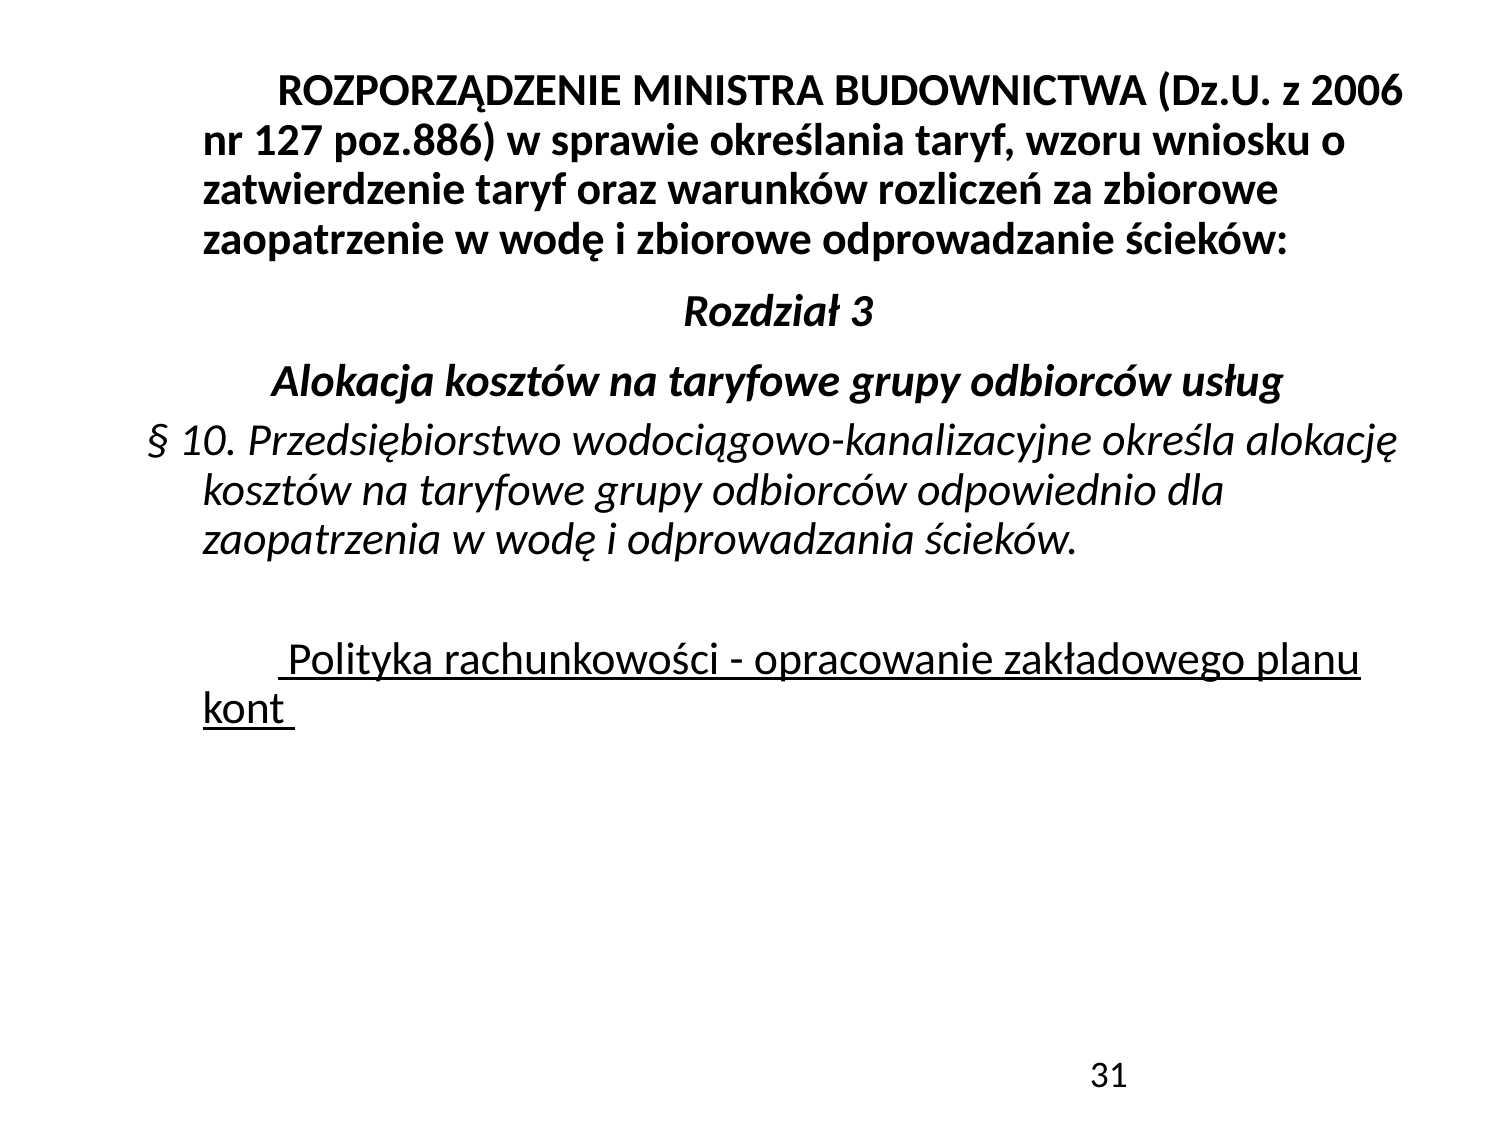

#
	ROZPORZĄDZENIE MINISTRA BUDOWNICTWA (Dz.U. z 2006 nr 127 poz.886) w sprawie określania taryf, wzoru wniosku o zatwierdzenie taryf oraz warunków rozliczeń za zbiorowe zaopatrzenie w wodę i zbiorowe odprowadzanie ścieków:
Rozdział 3
Alokacja kosztów na taryfowe grupy odbiorców usług
§ 10. Przedsiębiorstwo wodociągowo-kanalizacyjne określa alokację kosztów na taryfowe grupy odbiorców odpowiednio dla zaopatrzenia w wodę i odprowadzania ścieków.
	 Polityka rachunkowości - opracowanie zakładowego planu kont